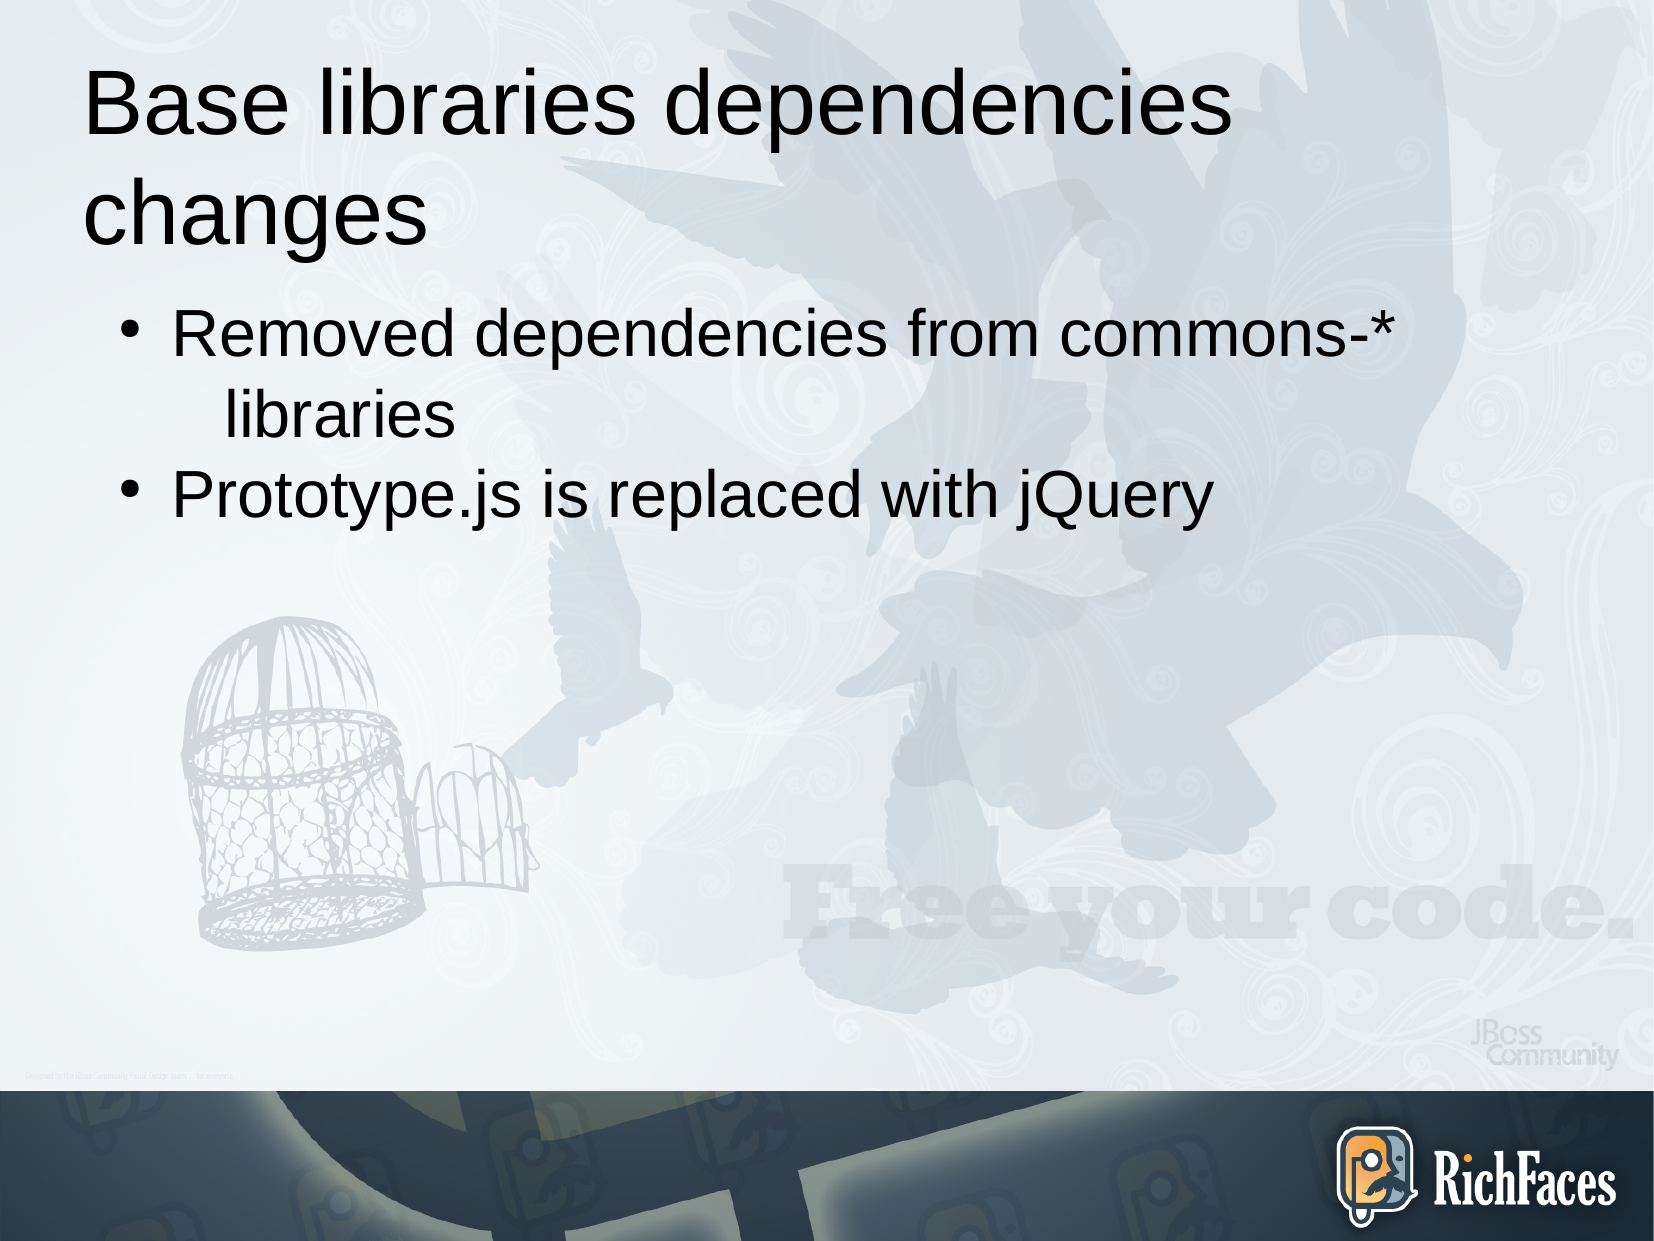

# Base libraries dependencies changes
Removed dependencies from commons-* libraries
Prototype.js is replaced with jQuery